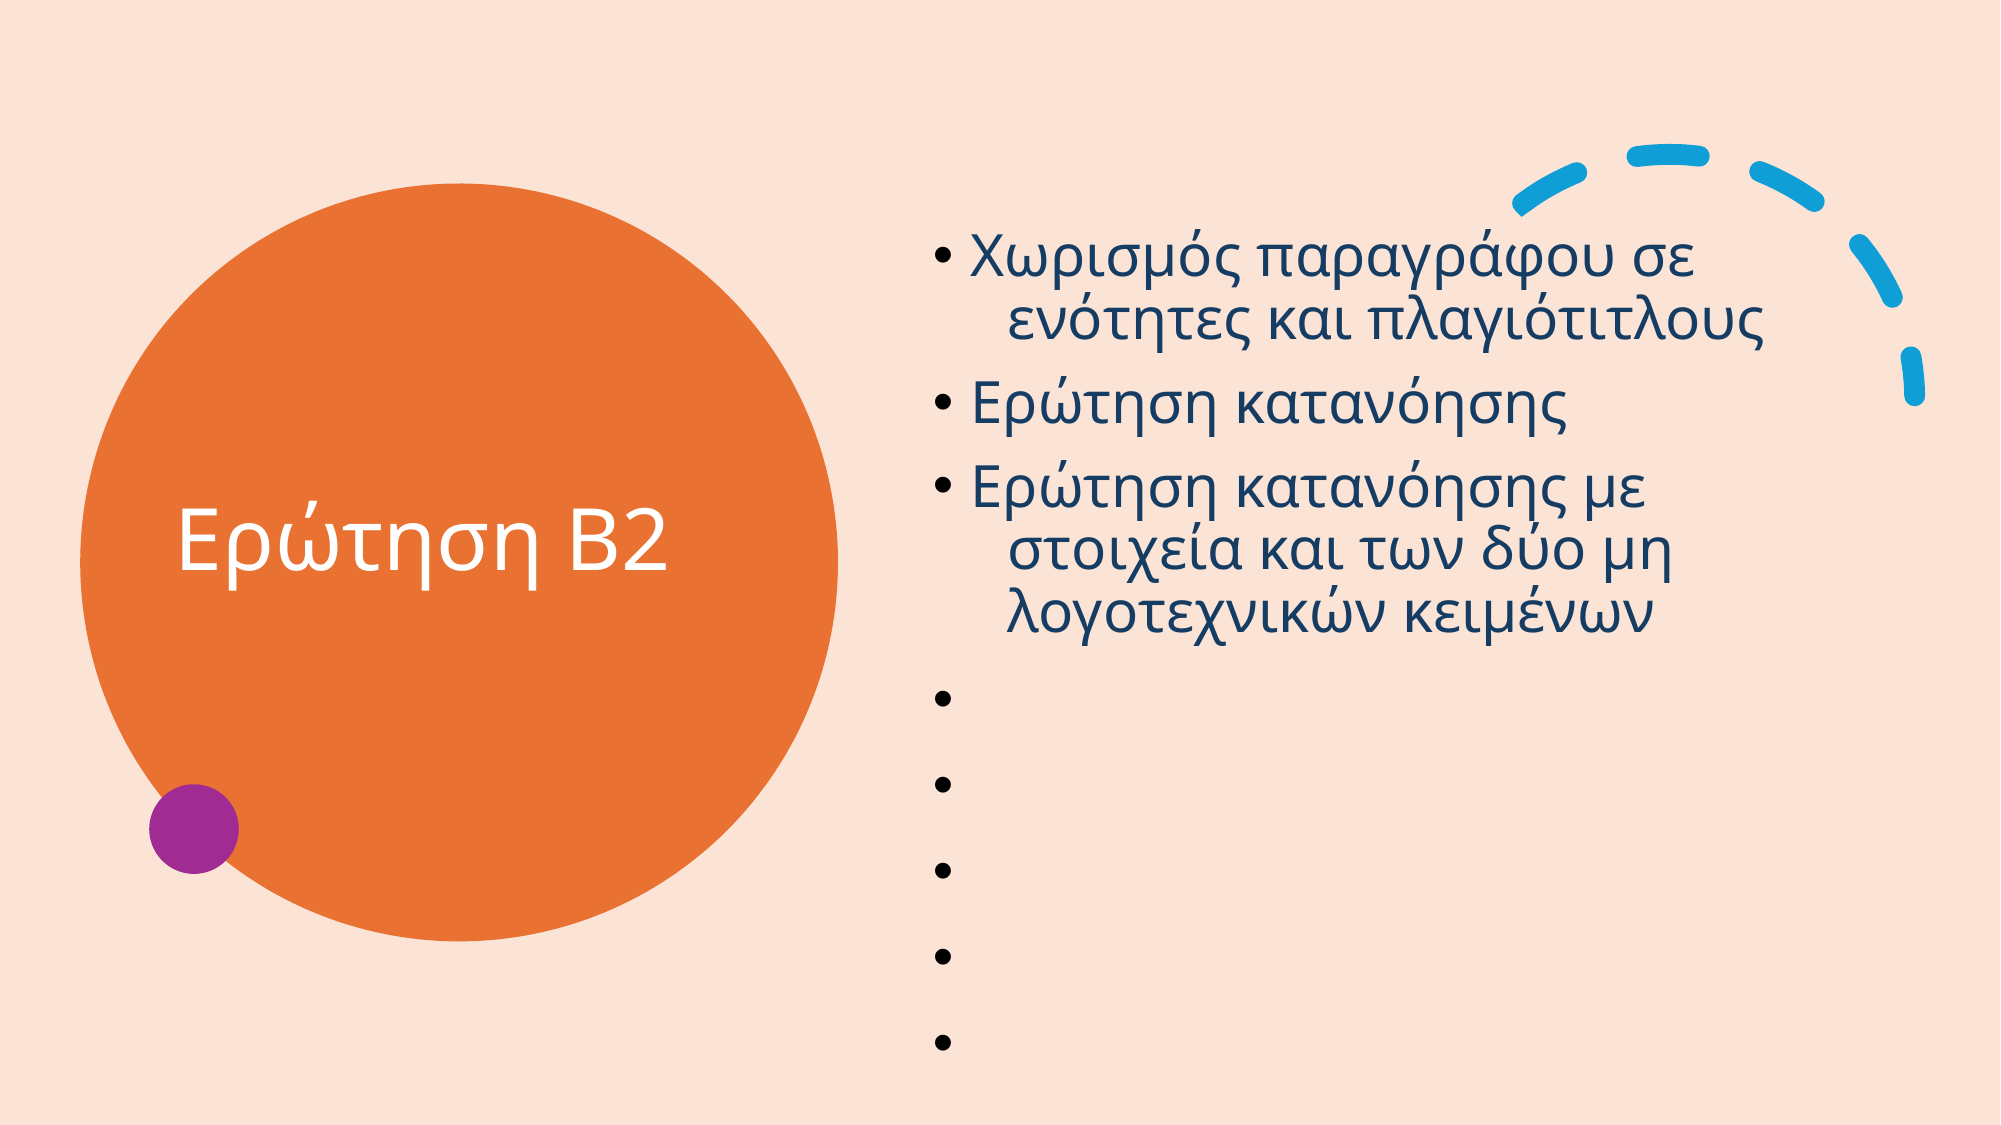

Χωρισμός παραγράφου σε ενότητες και πλαγιότιτλους
Ερώτηση κατανόησης
Ερώτηση κατανόησης με στοιχεία και των δύο μη λογοτεχνικών κειμένων
# Ερώτηση Β2